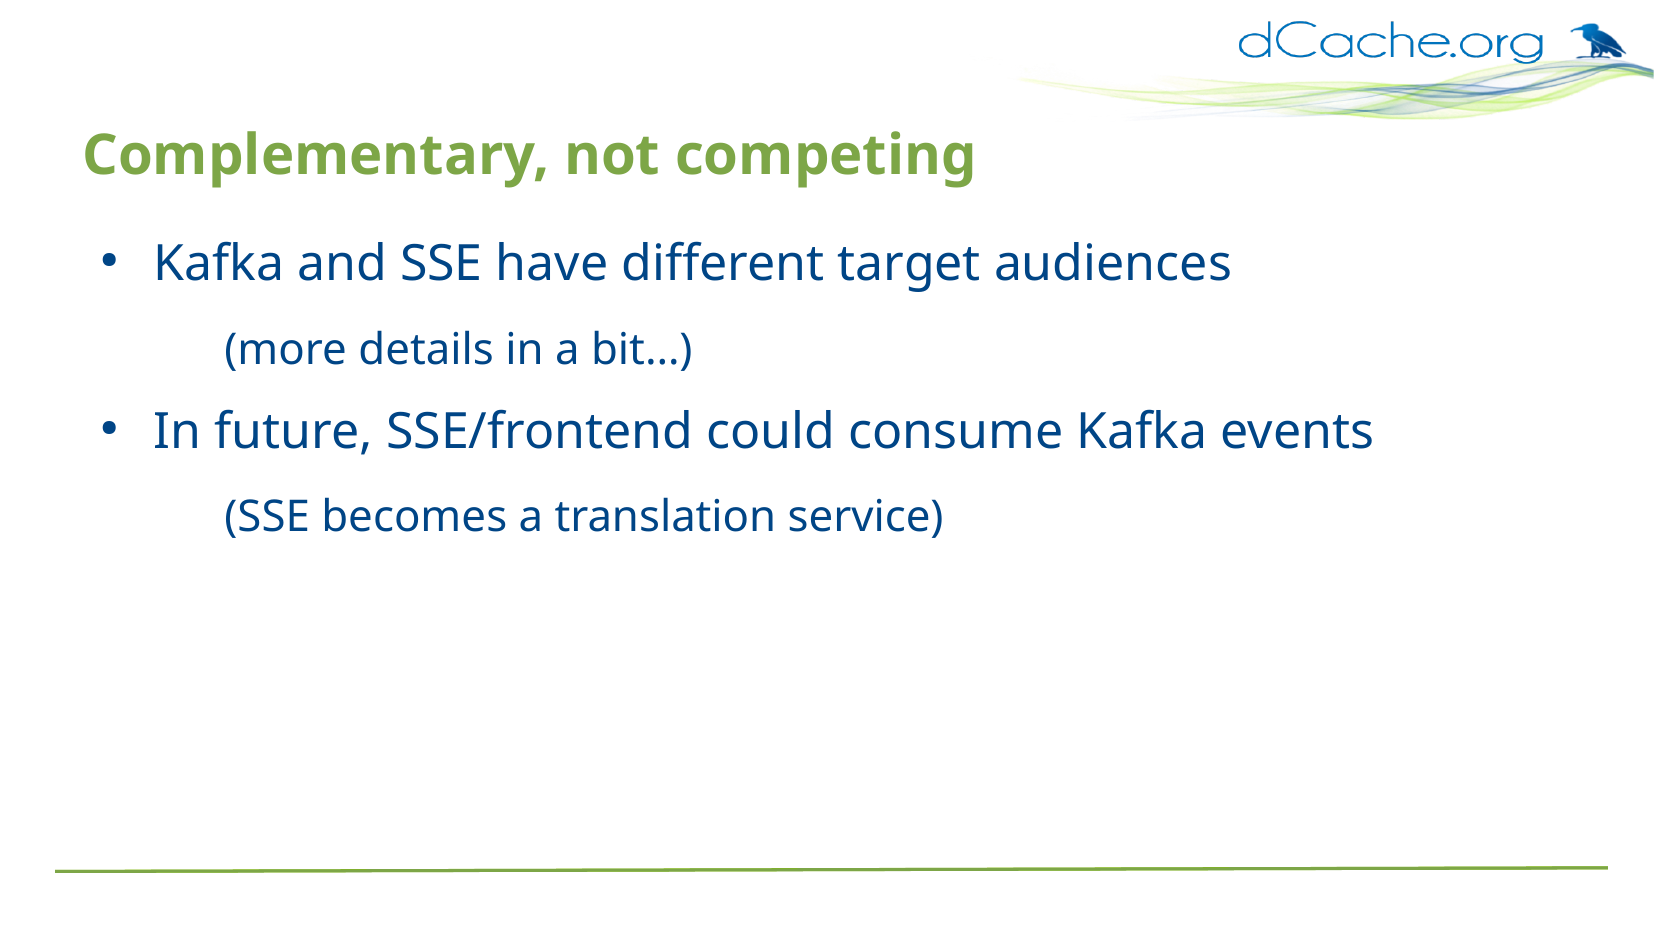

# Complementary, not competing
Kafka and SSE have different target audiences
(more details in a bit…)
In future, SSE/frontend could consume Kafka events
(SSE becomes a translation service)